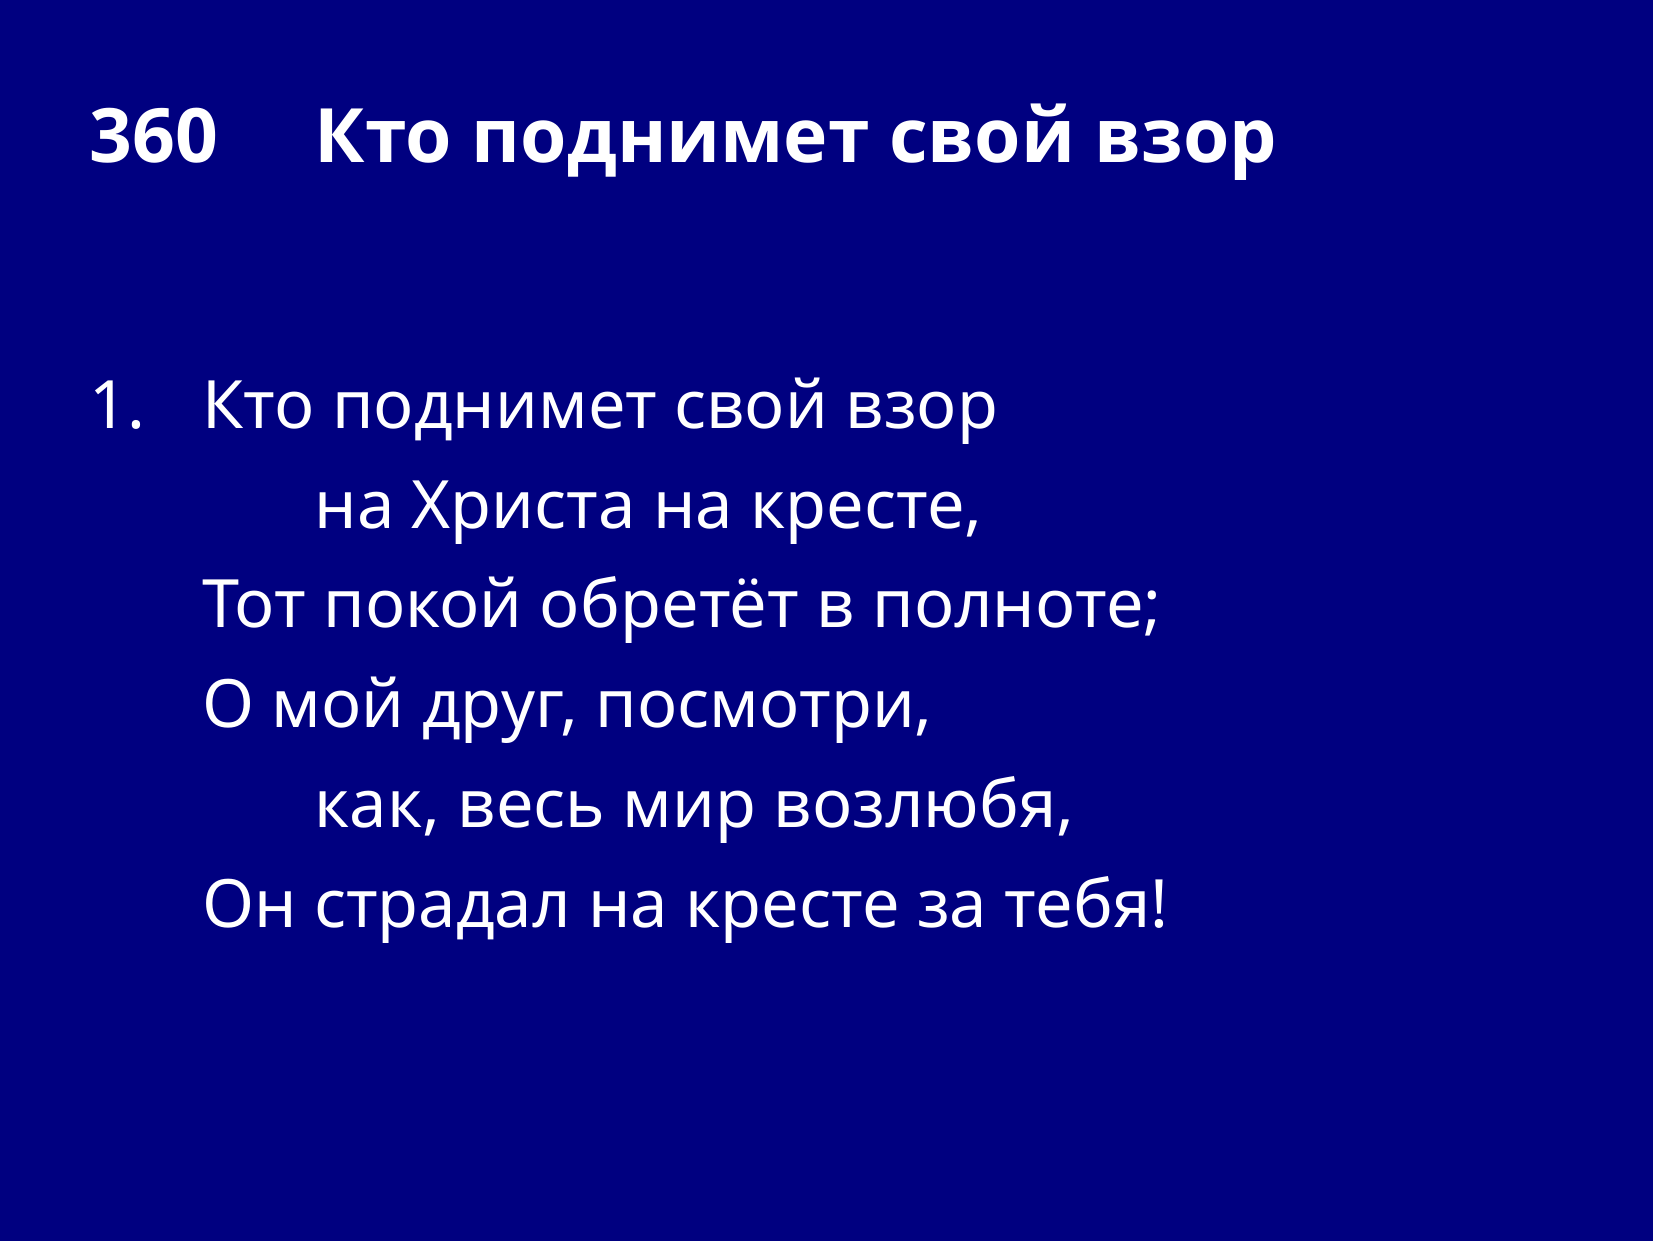

360	Кто поднимет свой взор
1.	Кто поднимет свой взор
		на Христа на кресте,
	Тот покой обретёт в полноте;
	О мой друг, посмотри,
		как, весь мир возлюбя,
	Он страдал на кресте за тебя!